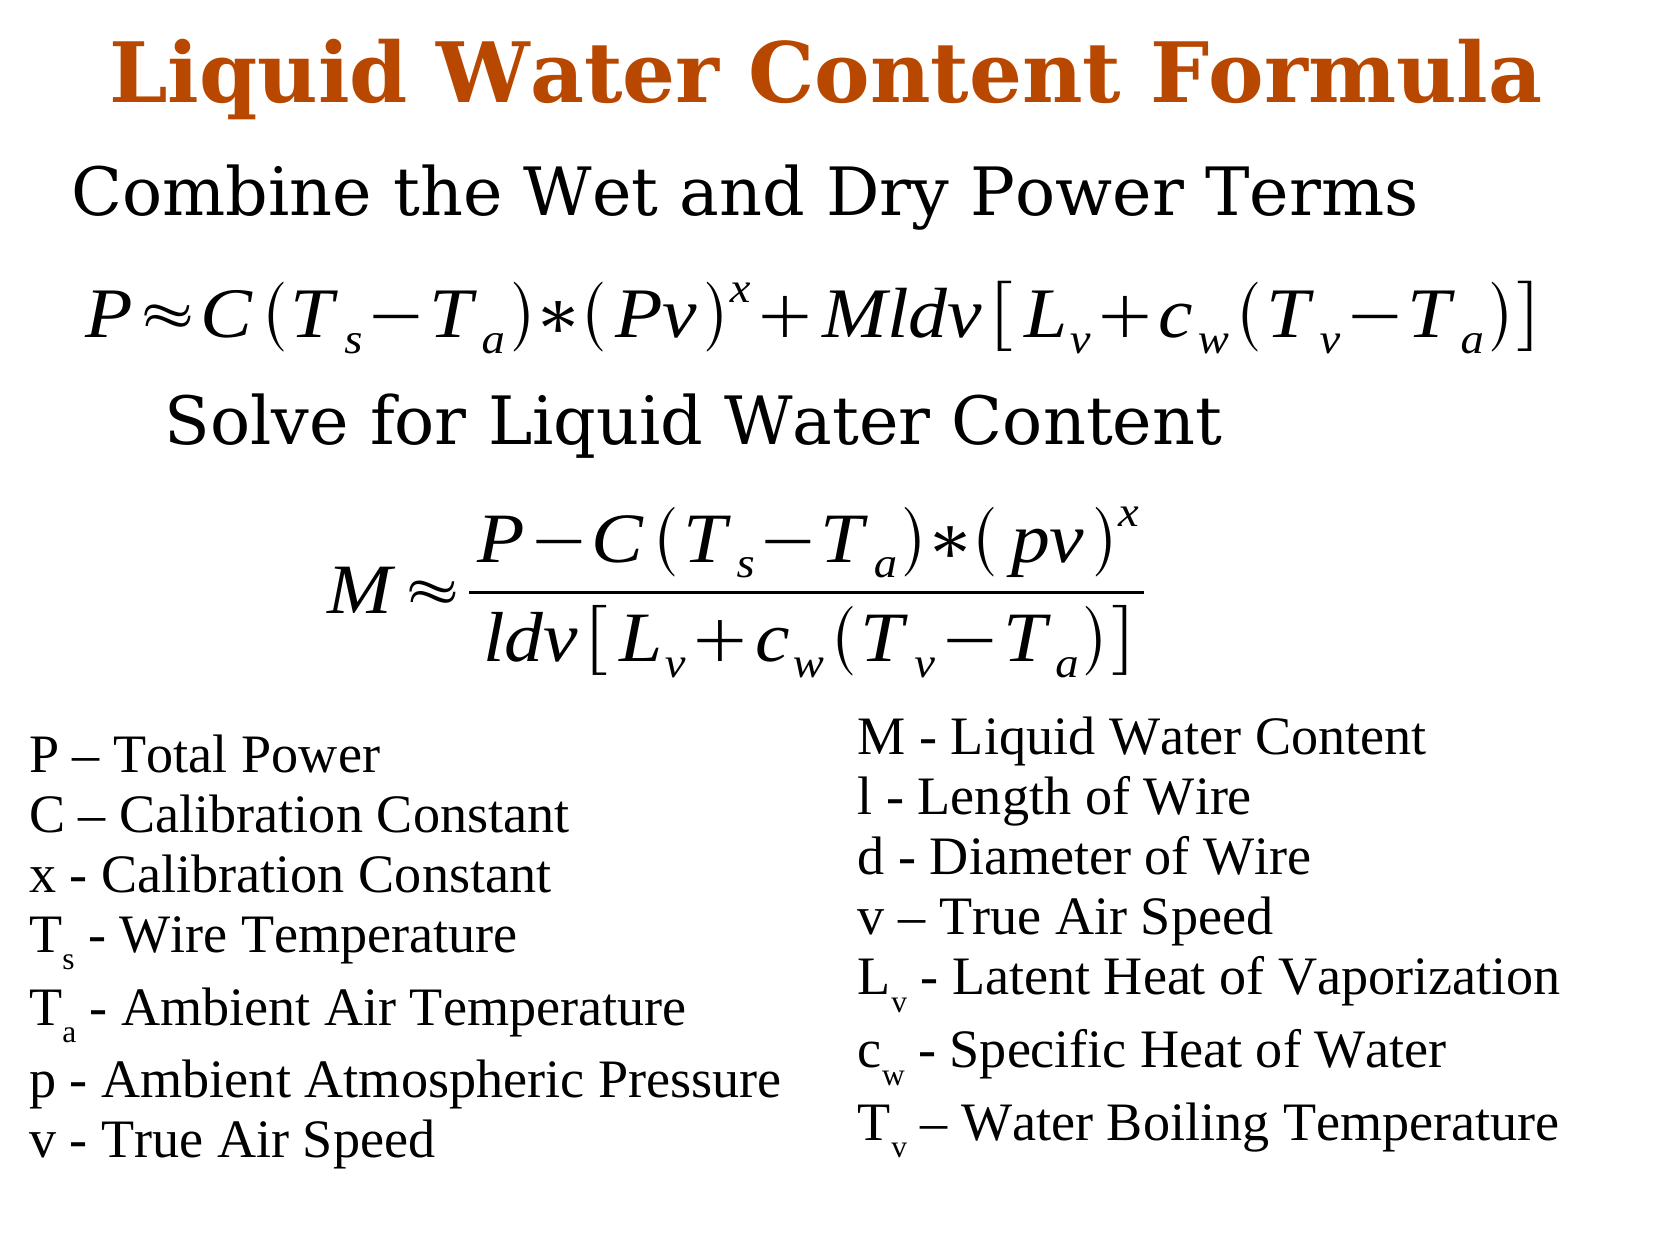

# Liquid Water Content Formula
Combine the Wet and Dry Power Terms
Solve for Liquid Water Content
M - Liquid Water Content
l - Length of Wire
d - Diameter of Wire
v – True Air Speed
Lv - Latent Heat of Vaporization
cw - Specific Heat of Water
Tv – Water Boiling Temperature
P – Total Power
C – Calibration Constant
x - Calibration Constant
Ts - Wire Temperature
Ta - Ambient Air Temperature
p - Ambient Atmospheric Pressure
v - True Air Speed